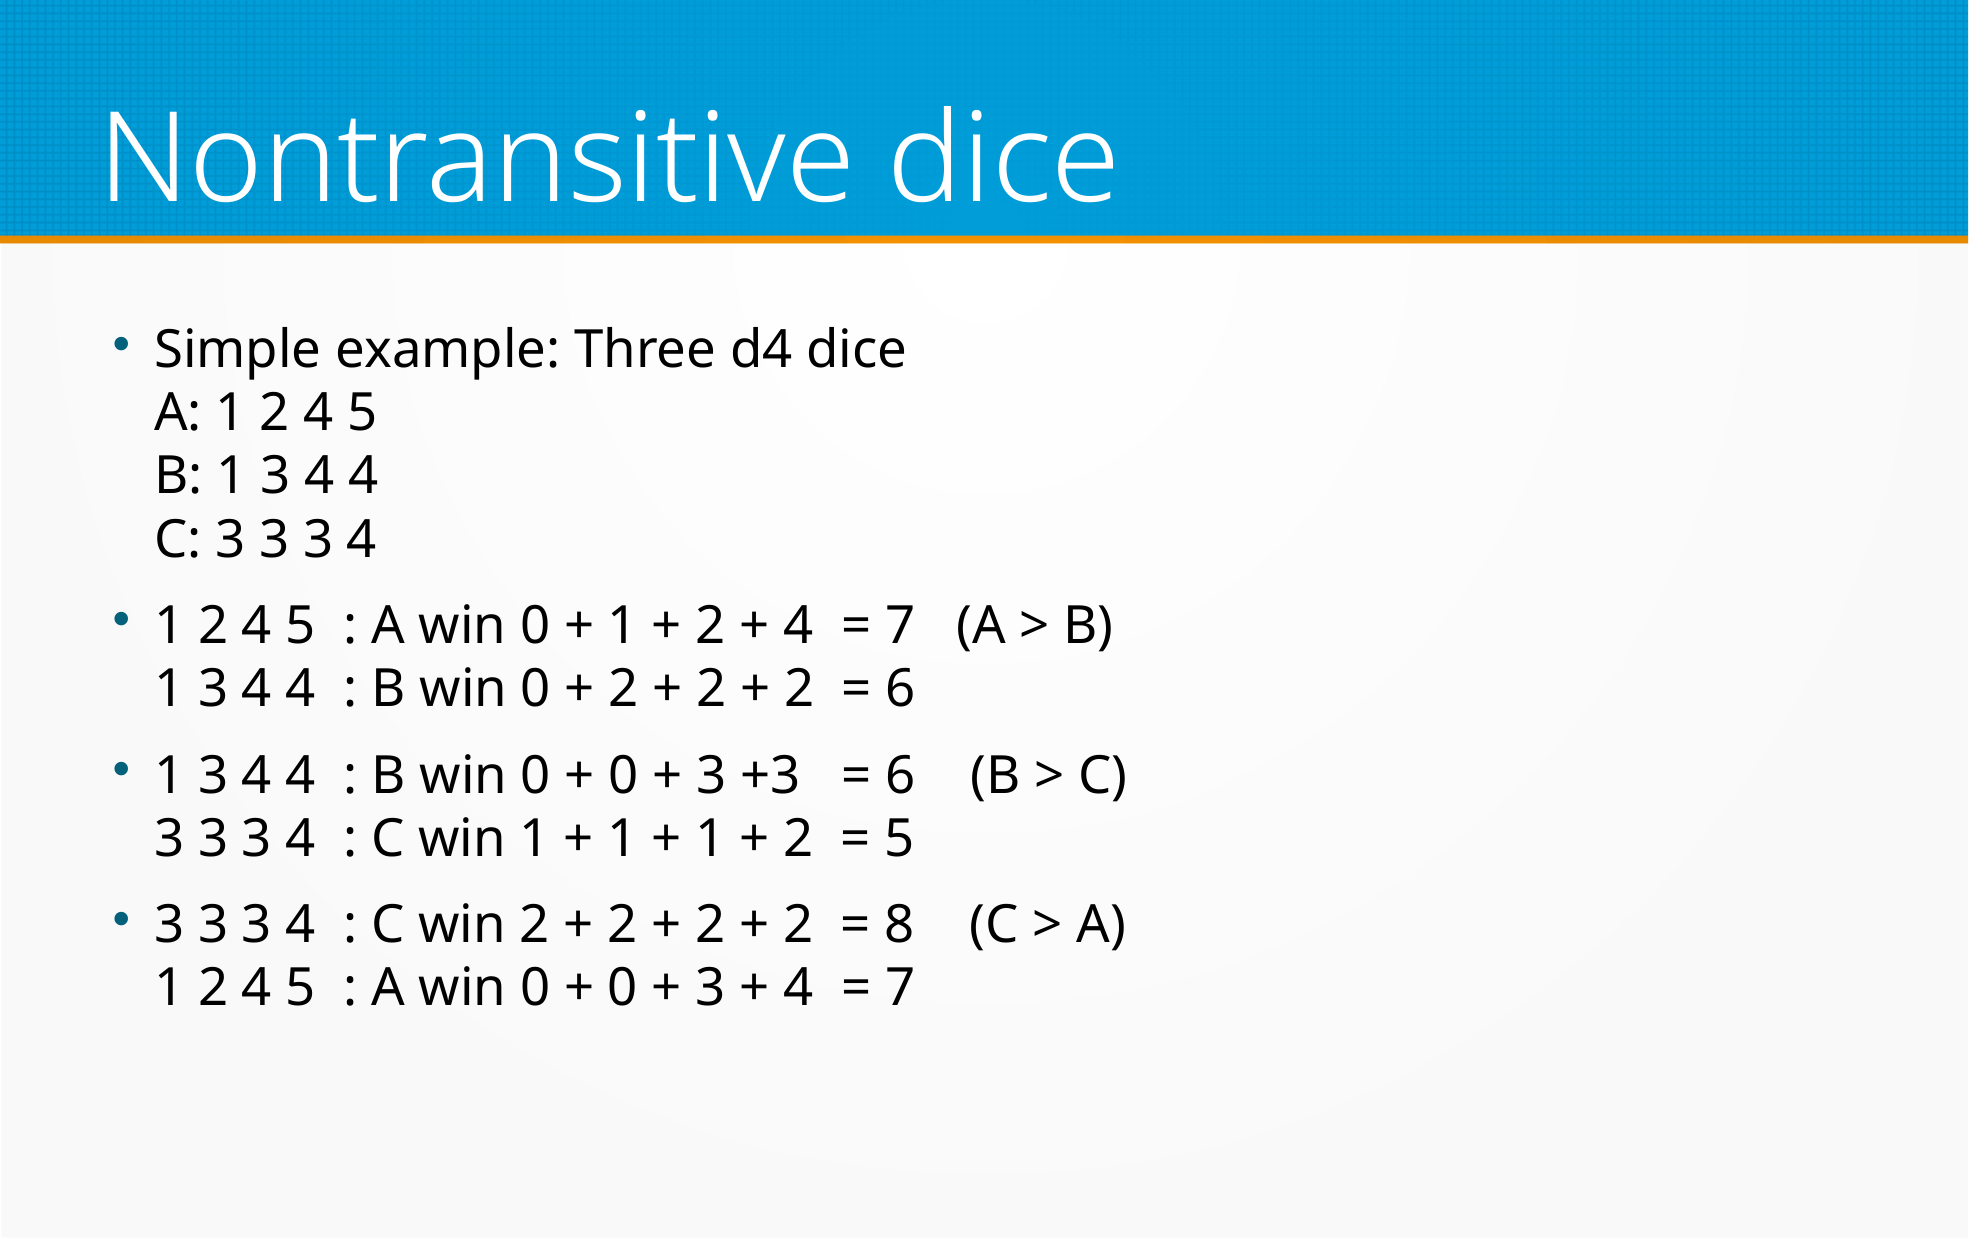

Nontransitive dice
Simple example: Three d4 dice
A: 1 2 4 5
B: 1 3 4 4
C: 3 3 3 4
1 2 4 5 : A win 0 + 1 + 2 + 4 = 7 (A > B)
1 3 4 4 : B win 0 + 2 + 2 + 2 = 6
1 3 4 4 : B win 0 + 0 + 3 +3 = 6 (B > C)
3 3 3 4 : C win 1 + 1 + 1 + 2 = 5
3 3 3 4 : C win 2 + 2 + 2 + 2 = 8 (C > A)
1 2 4 5 : A win 0 + 0 + 3 + 4 = 7